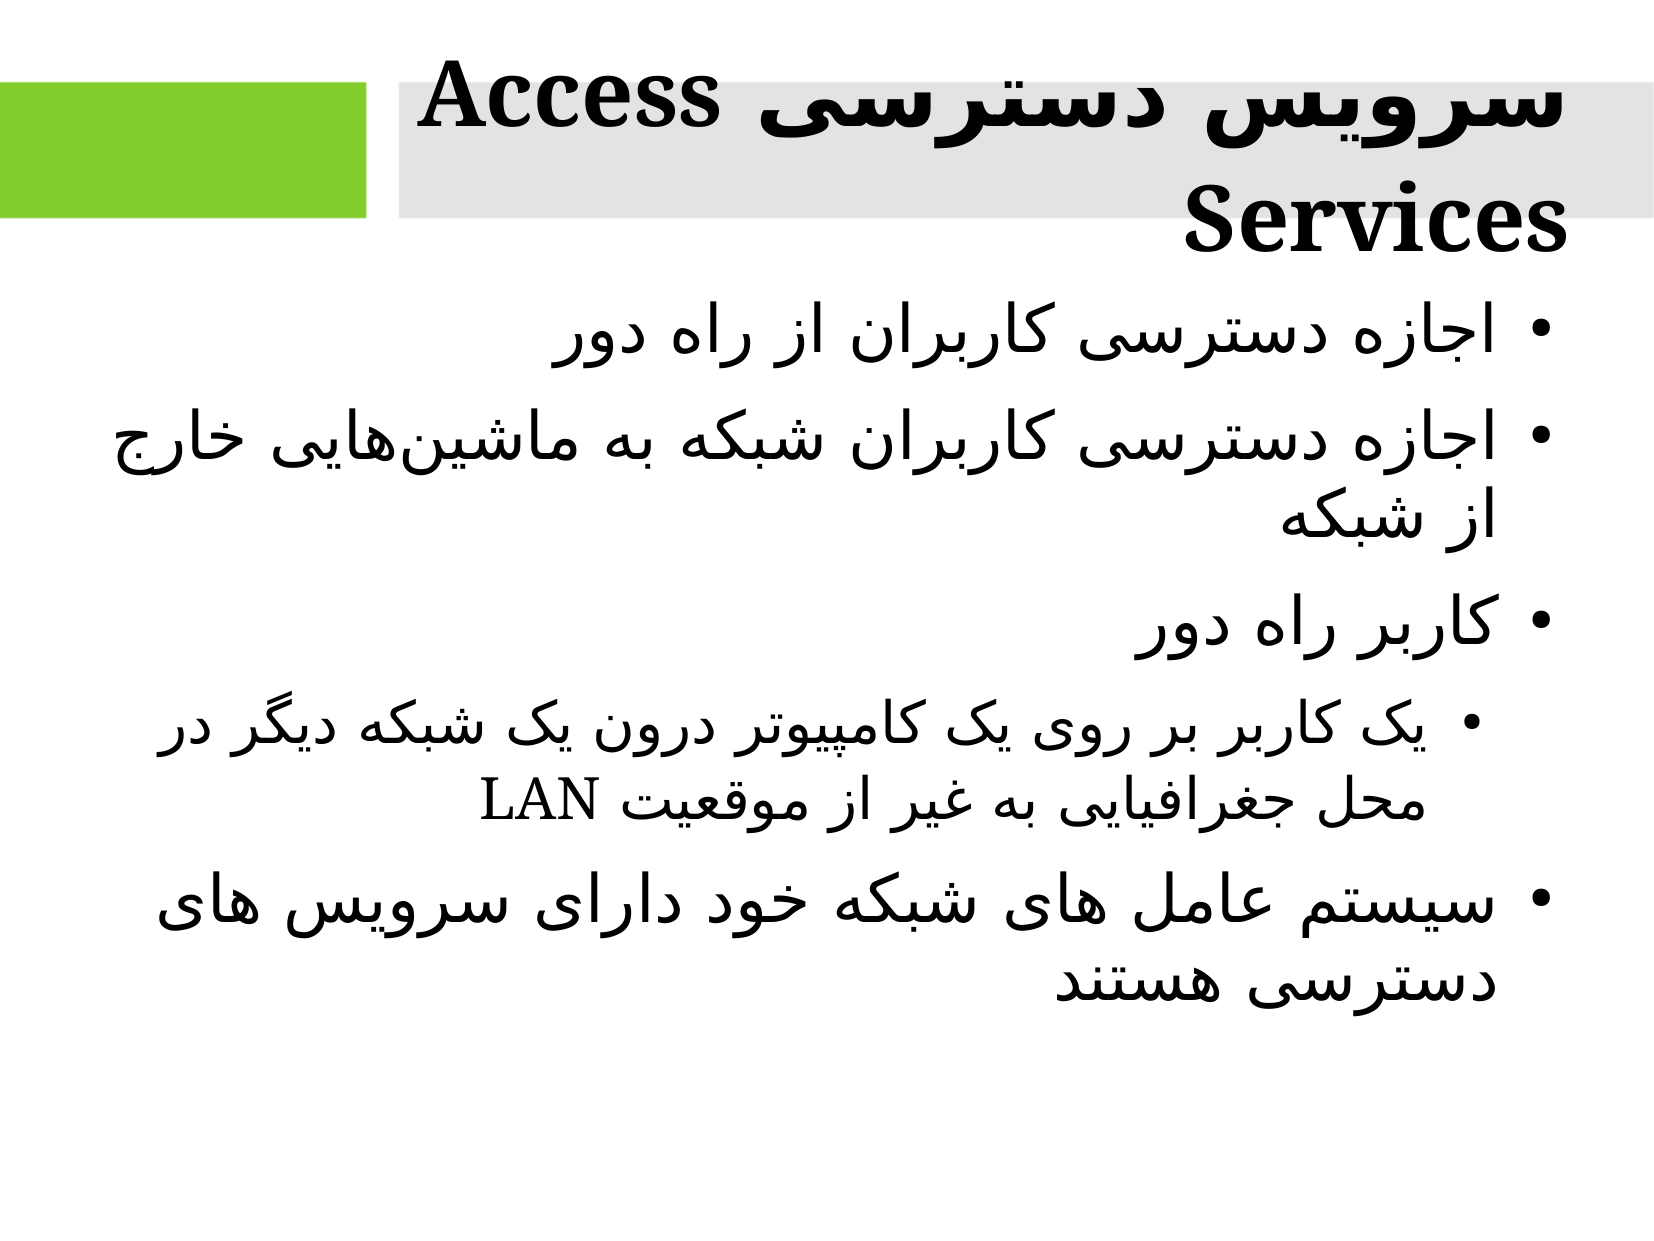

# سرویس دسترسی Access Services
اجازه دسترسی کاربران از راه دور
اجازه دسترسی کاربران شبکه به ماشین‌هایی خارج از شبکه
کاربر راه دور
یک کاربر بر روی یک کامپیوتر درون یک شبکه دیگر در محل جغرافیایی به غیر از موقعیت LAN
سیستم عامل های شبکه خود دارای سرویس های دسترسی هستند